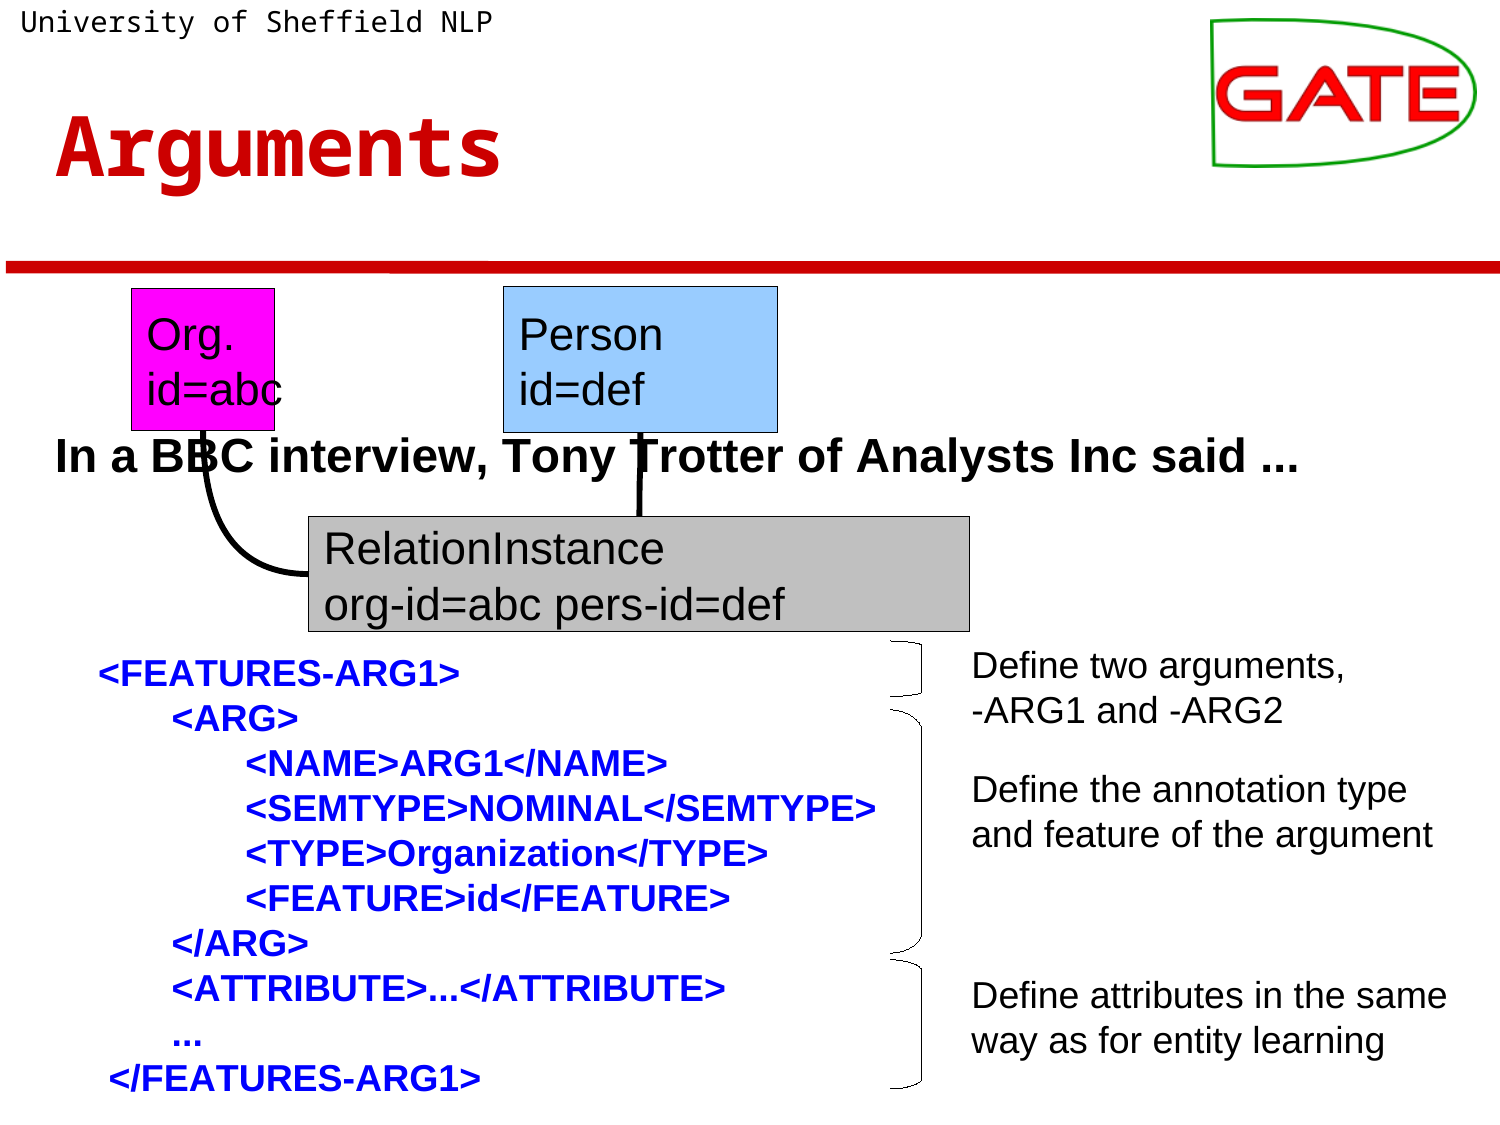

# Arguments
Person
id=def
Org.
id=abc
In a BBC interview, Tony Trotter of Analysts Inc said ...
RelationInstance
org-id=abc pers-id=def
Define two arguments,
-ARG1 and -ARG2
<FEATURES-ARG1>
	<ARG>
		<NAME>ARG1</NAME>
		<SEMTYPE>NOMINAL</SEMTYPE>
		<TYPE>Organization</TYPE>
		<FEATURE>id</FEATURE>
	</ARG>
	<ATTRIBUTE>...</ATTRIBUTE>
	...
 </FEATURES-ARG1>
Define the annotation type
and feature of the argument
Define attributes in the same
way as for entity learning